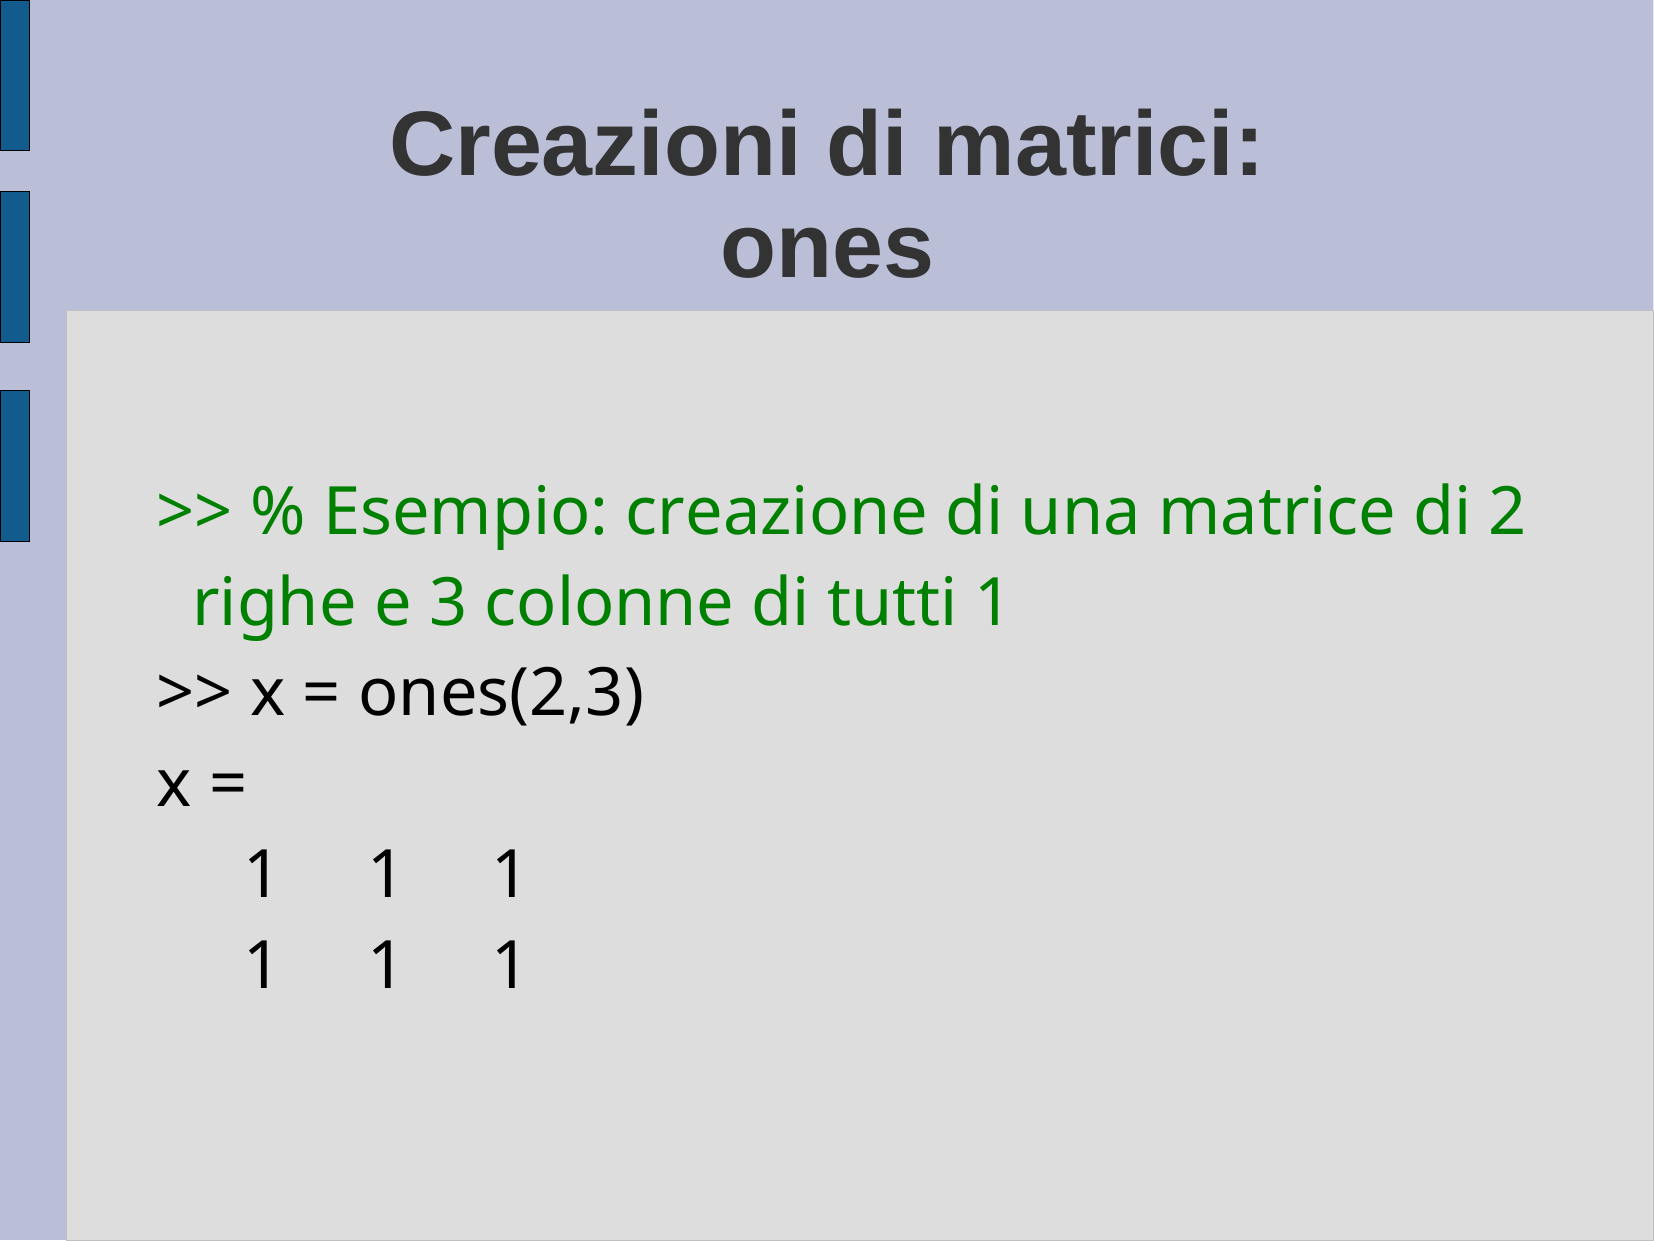

# Creazioni di matrici: ones
>> % Esempio: creazione di una matrice di 2 righe e 3 colonne di tutti 1
>> x = ones(2,3)
x =
 1 1 1
 1 1 1